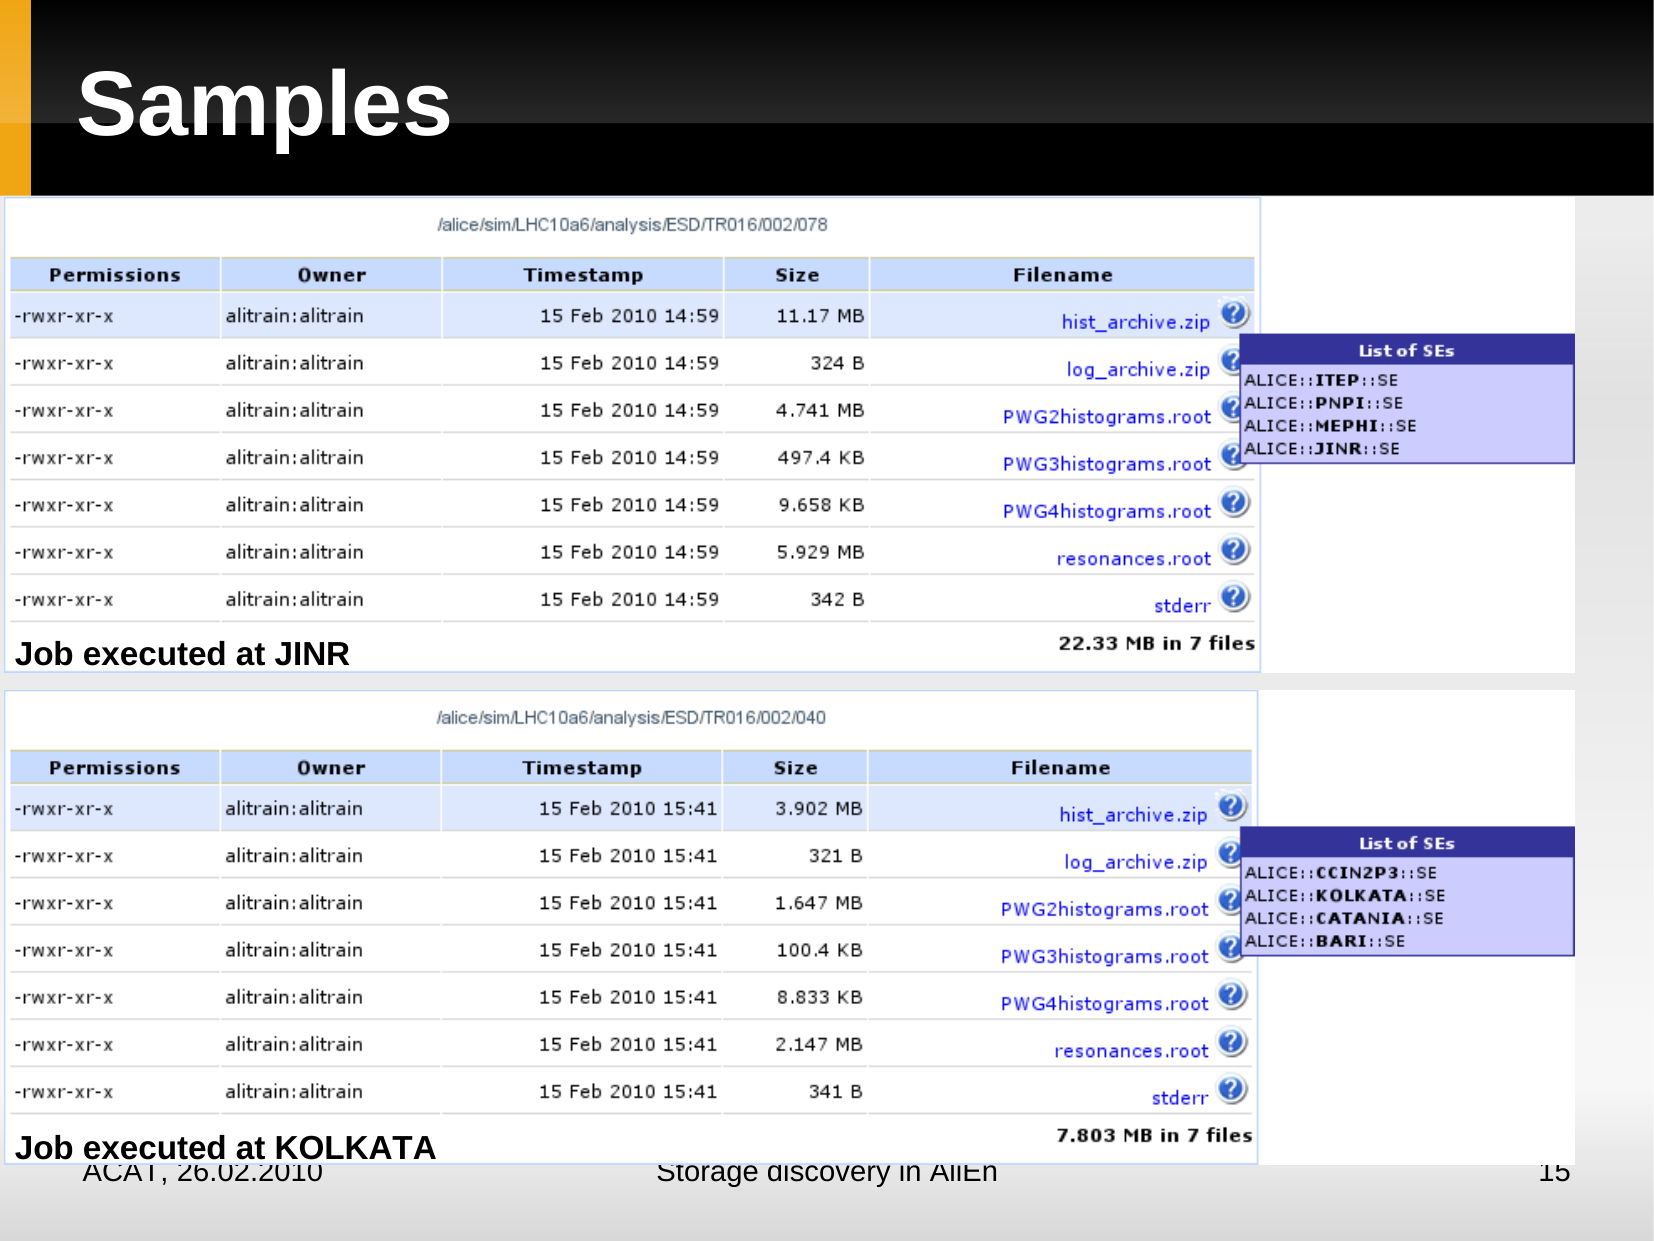

# Samples
Job executed at JINR
Job executed at KOLKATA
ACAT, 26.02.2010
Storage discovery in AliEn
15